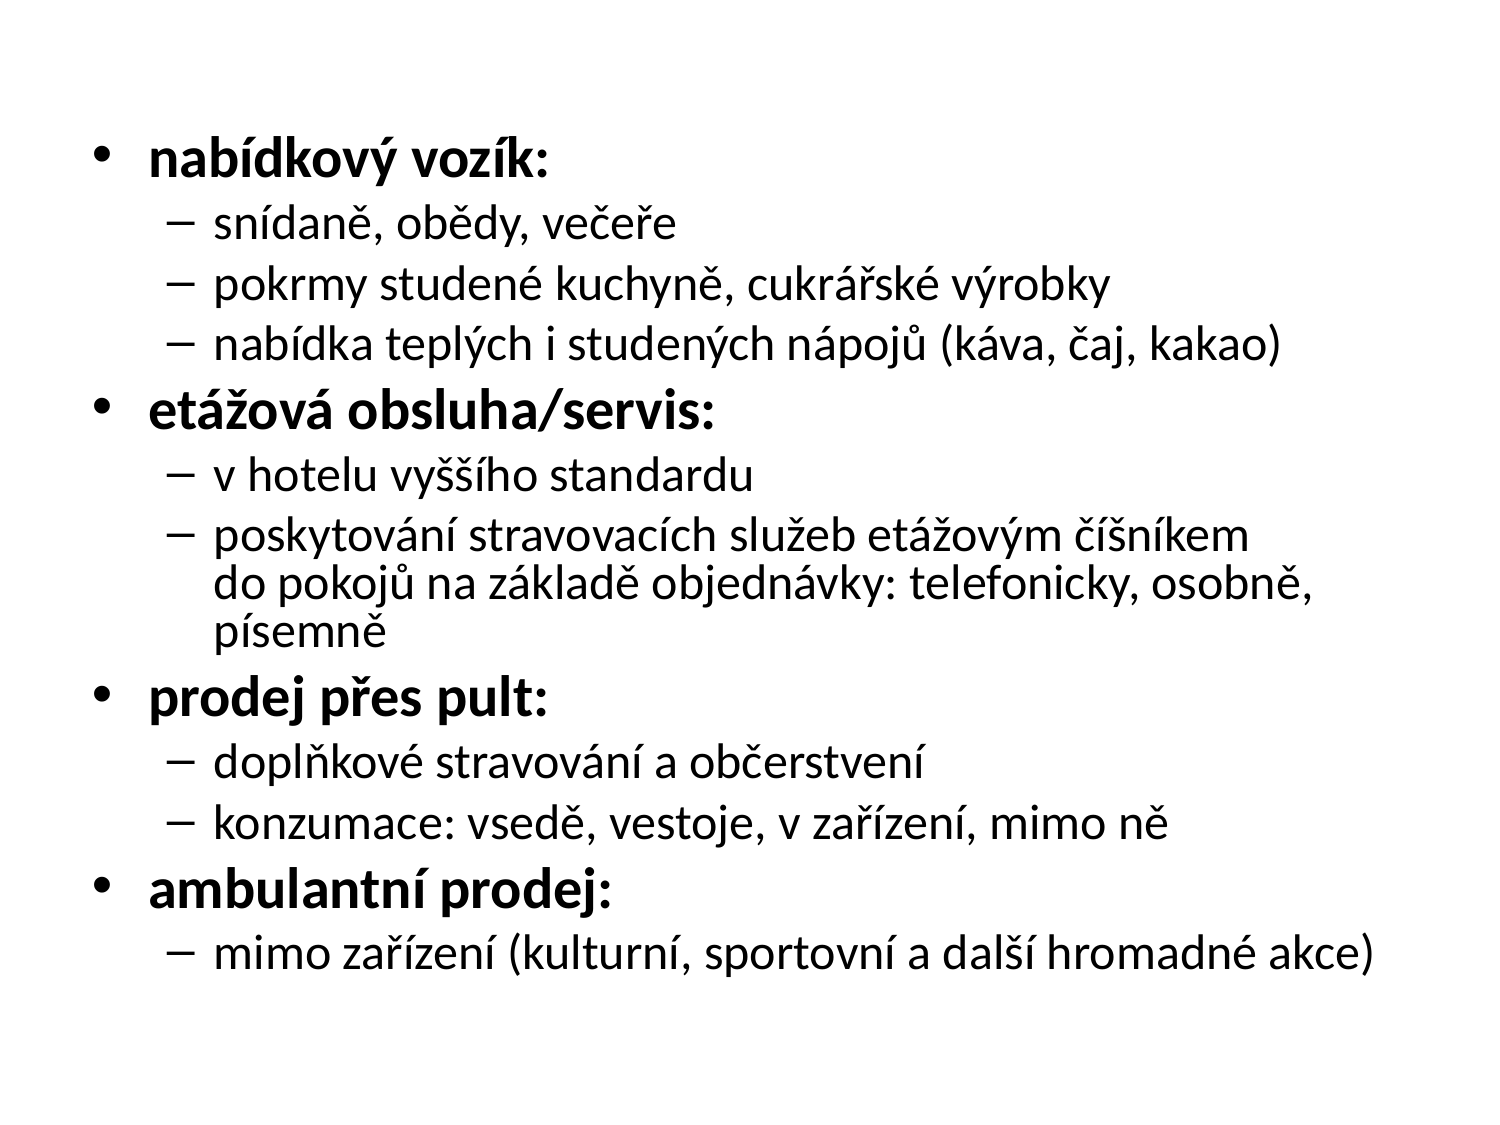

# nabídkový vozík:
snídaně, obědy, večeře
pokrmy studené kuchyně, cukrářské výrobky
nabídka teplých i studených nápojů (káva, čaj, kakao)
etážová obsluha/servis:
v hotelu vyššího standardu
poskytování stravovacích služeb etážovým číšníkem
do pokojů na základě objednávky: telefonicky, osobně, písemně
prodej přes pult:
doplňkové stravování a občerstvení
konzumace: vsedě, vestoje, v zařízení, mimo ně
ambulantní prodej:
mimo zařízení (kulturní, sportovní a další hromadné akce)